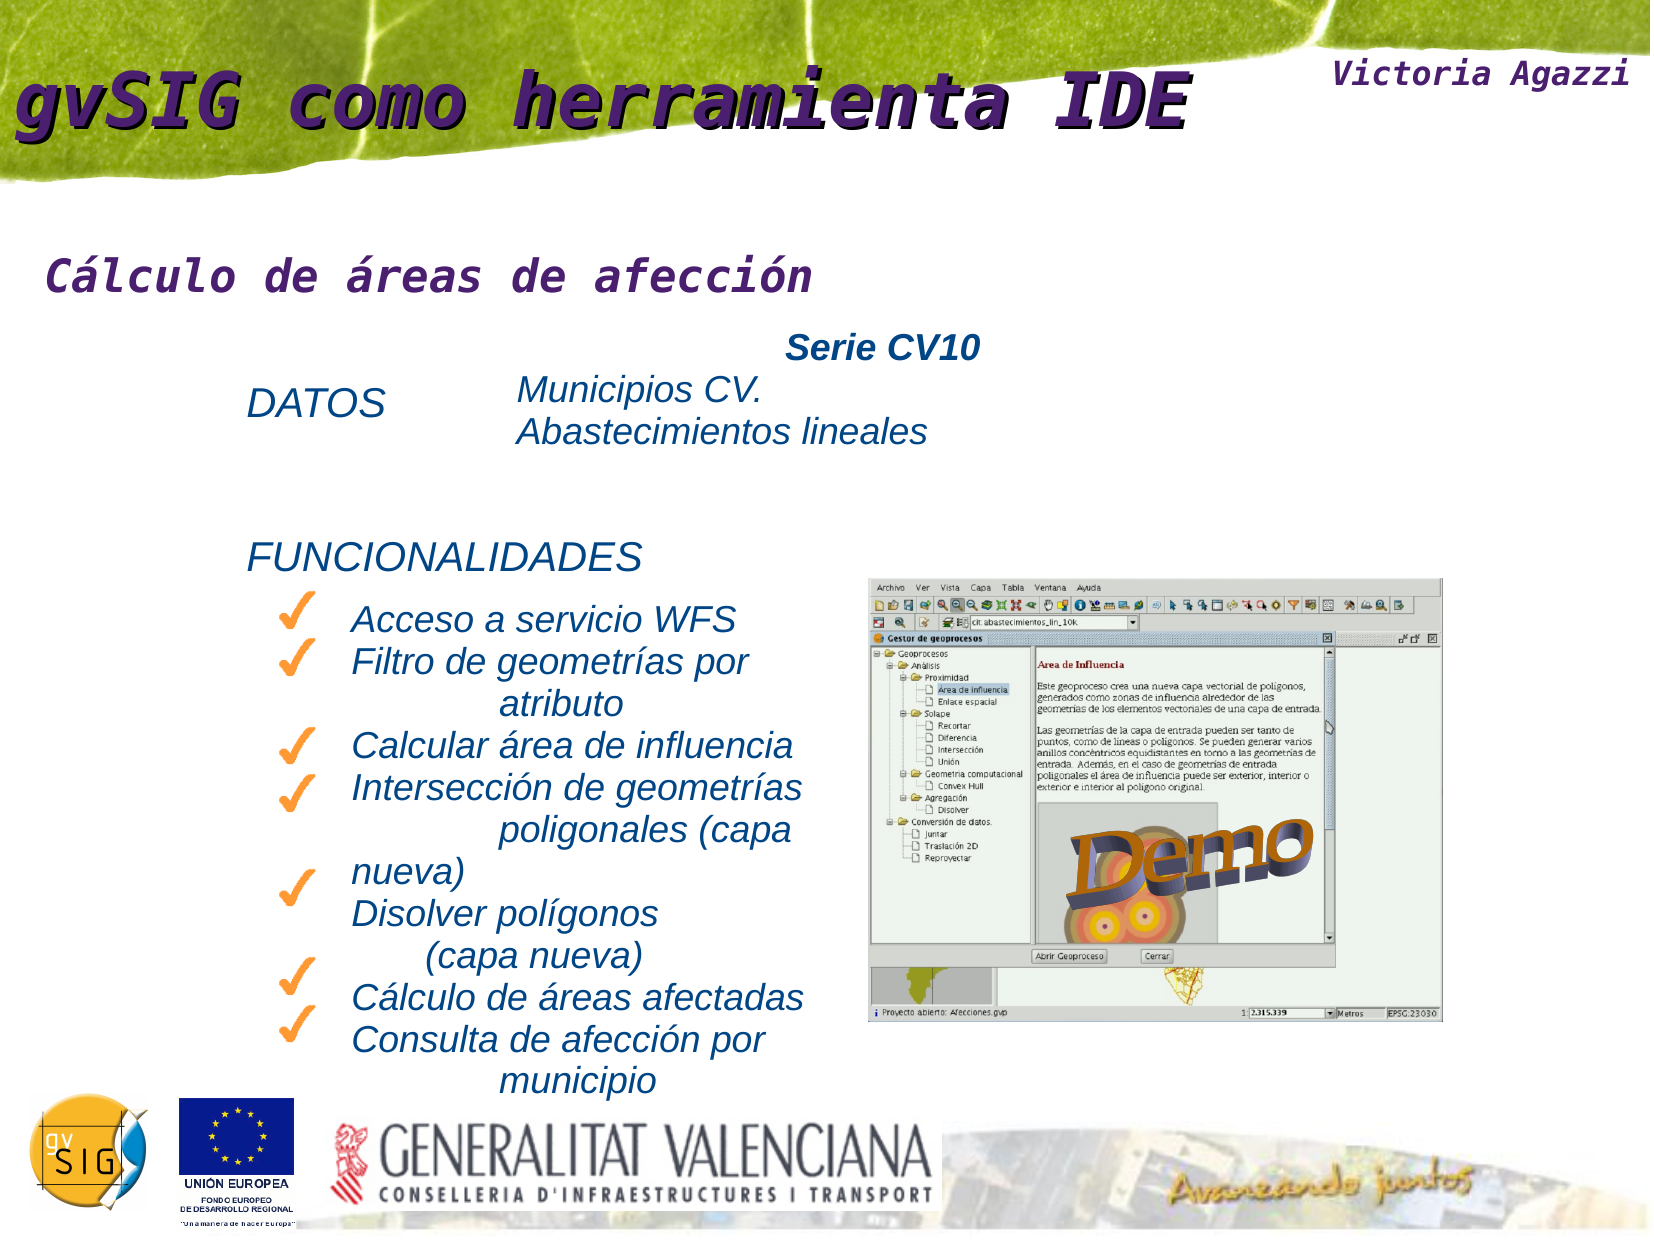

gvSIG como herramienta IDE
Victoria Agazzi
Cálculo de áreas de afección
Serie CV10
Municipios CV.
Abastecimientos lineales
DATOS
FUNCIONALIDADES
Acceso a servicio WFS
Filtro de geometrías por 			atributo
Calcular área de influencia
Intersección de geometrías 		poligonales (capa nueva)
Disolver polígonos
	(capa nueva)
Cálculo de áreas afectadas
Consulta de afección por 			municipio
Demo